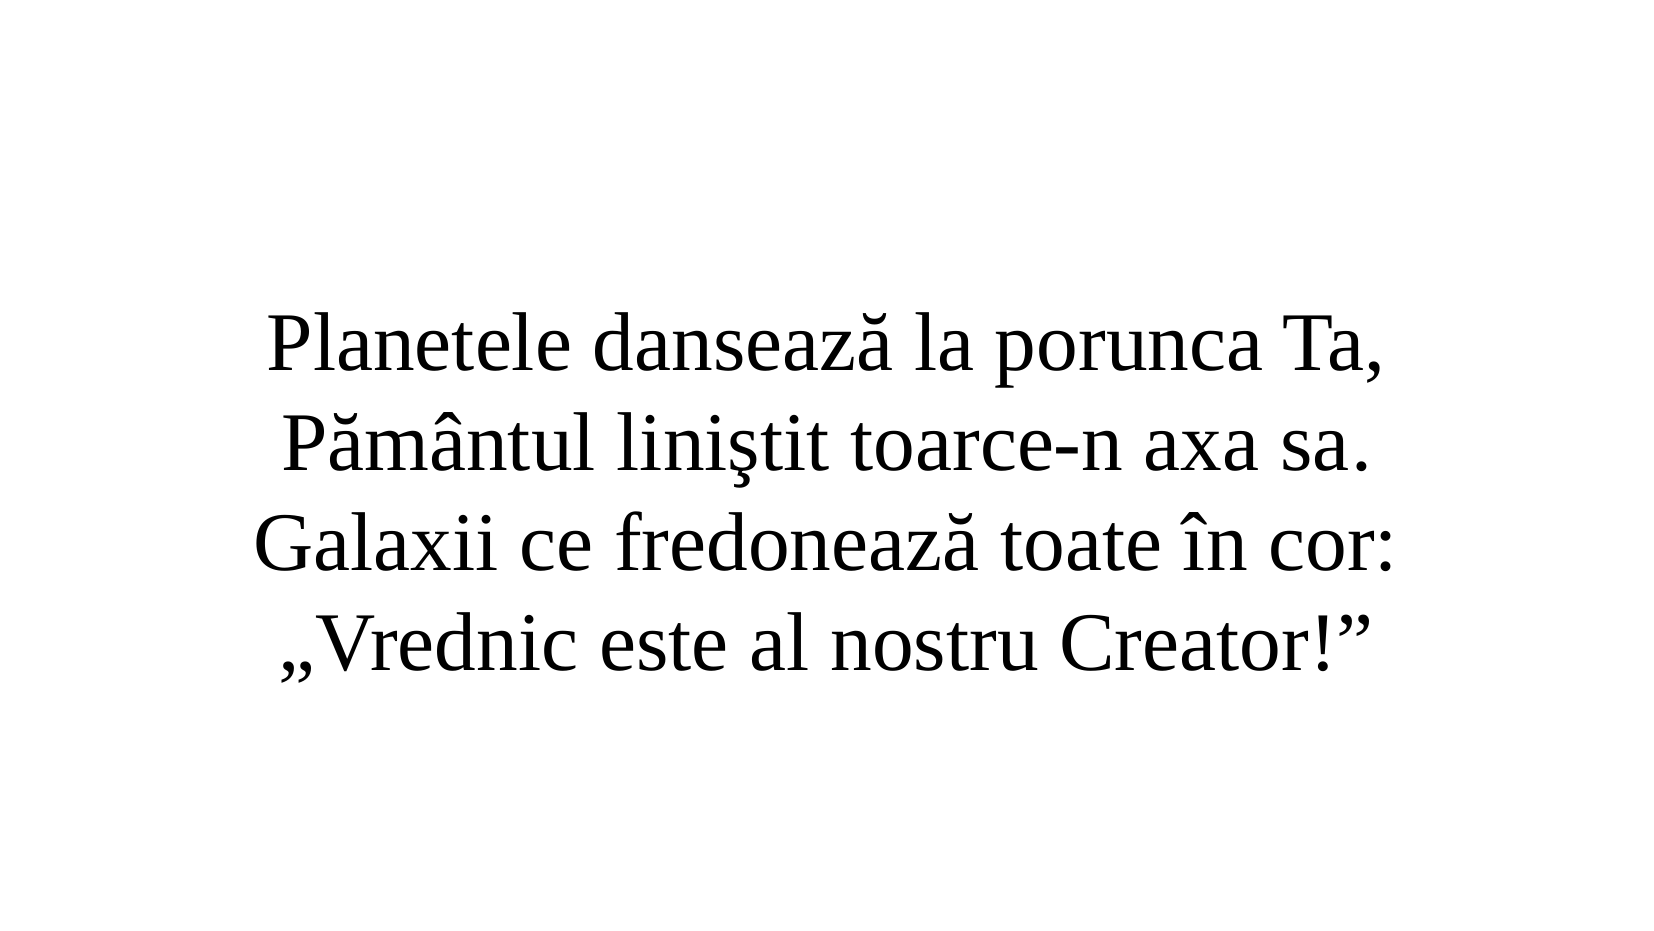

# Planetele dansează la porunca Ta, Pământul liniştit toarce-n axa sa. Galaxii ce fredonează toate în cor: „Vrednic este al nostru Creator!”